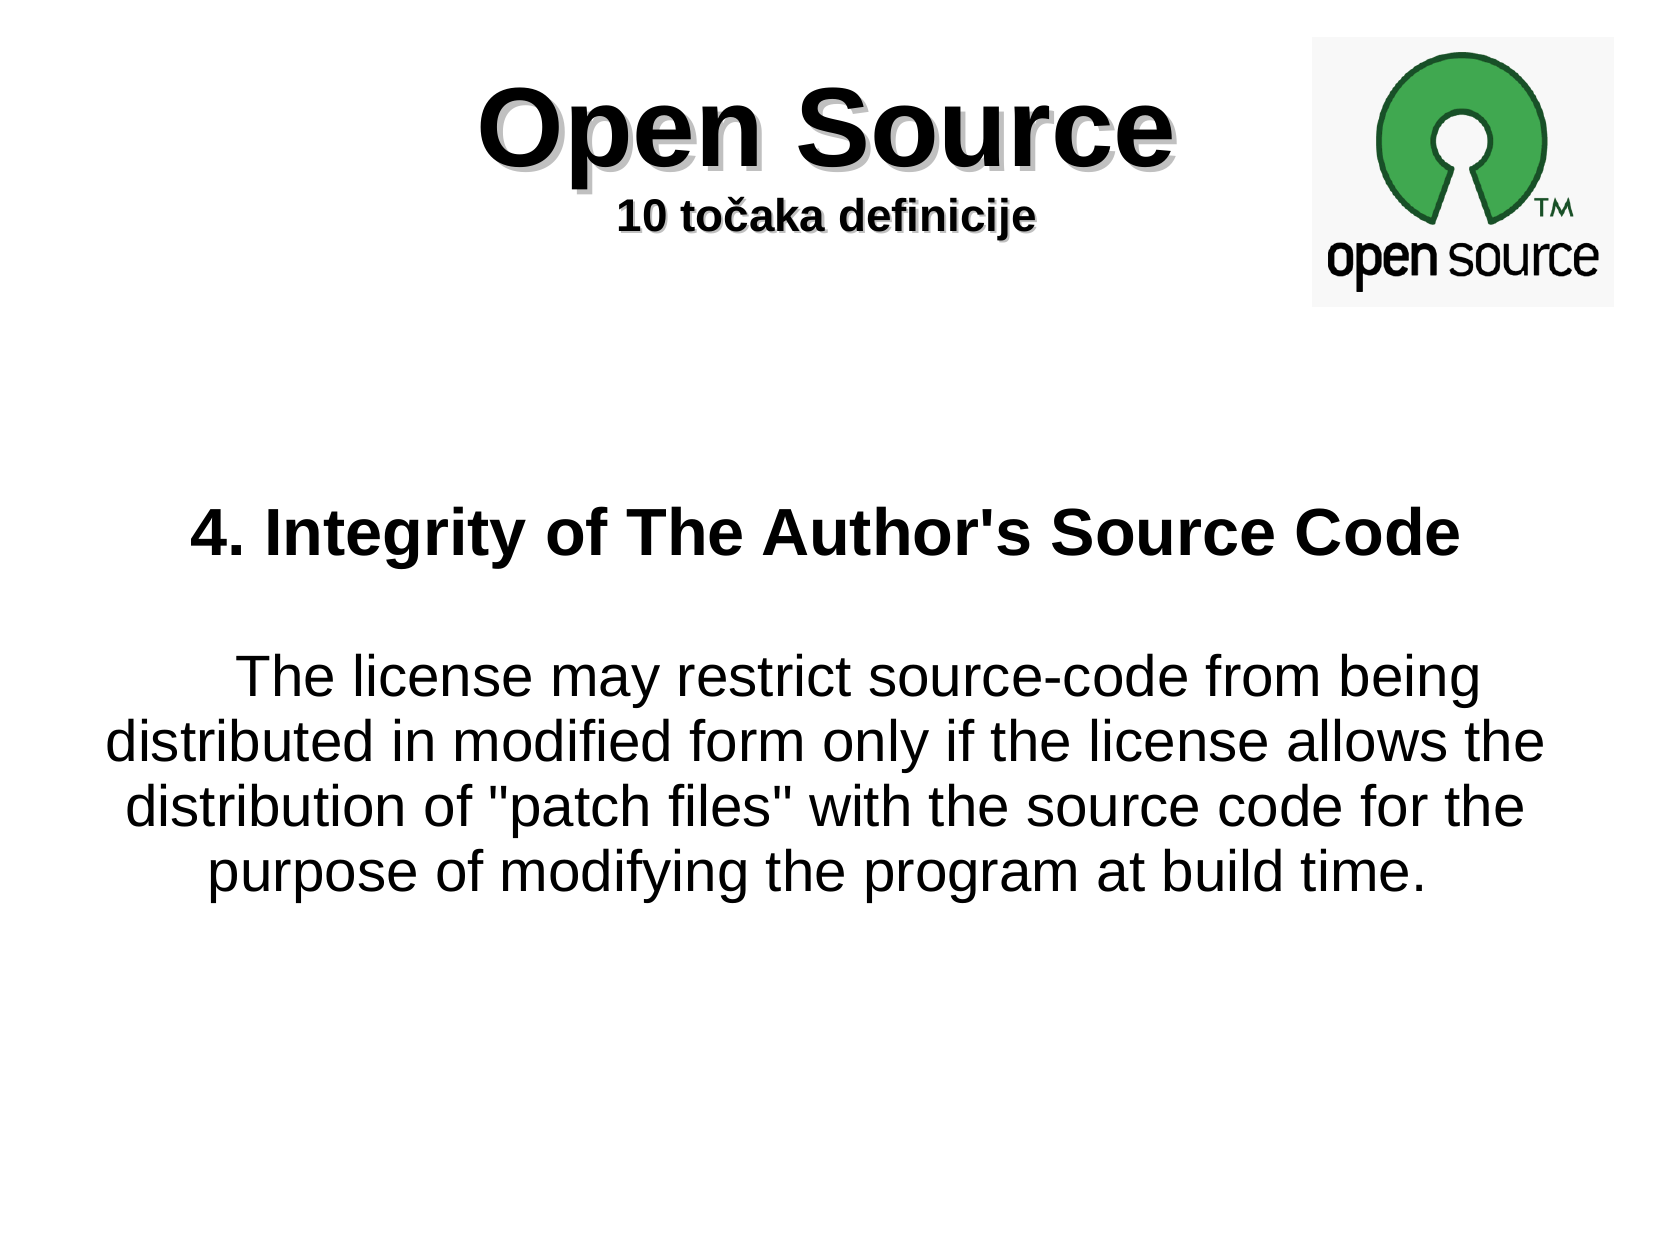

Open Source
10 točaka definicije
# 4. Integrity of The Author's Source Code
 The license may restrict source-code from being distributed in modified form only if the license allows the distribution of "patch files" with the source code for the purpose of modifying the program at build time.